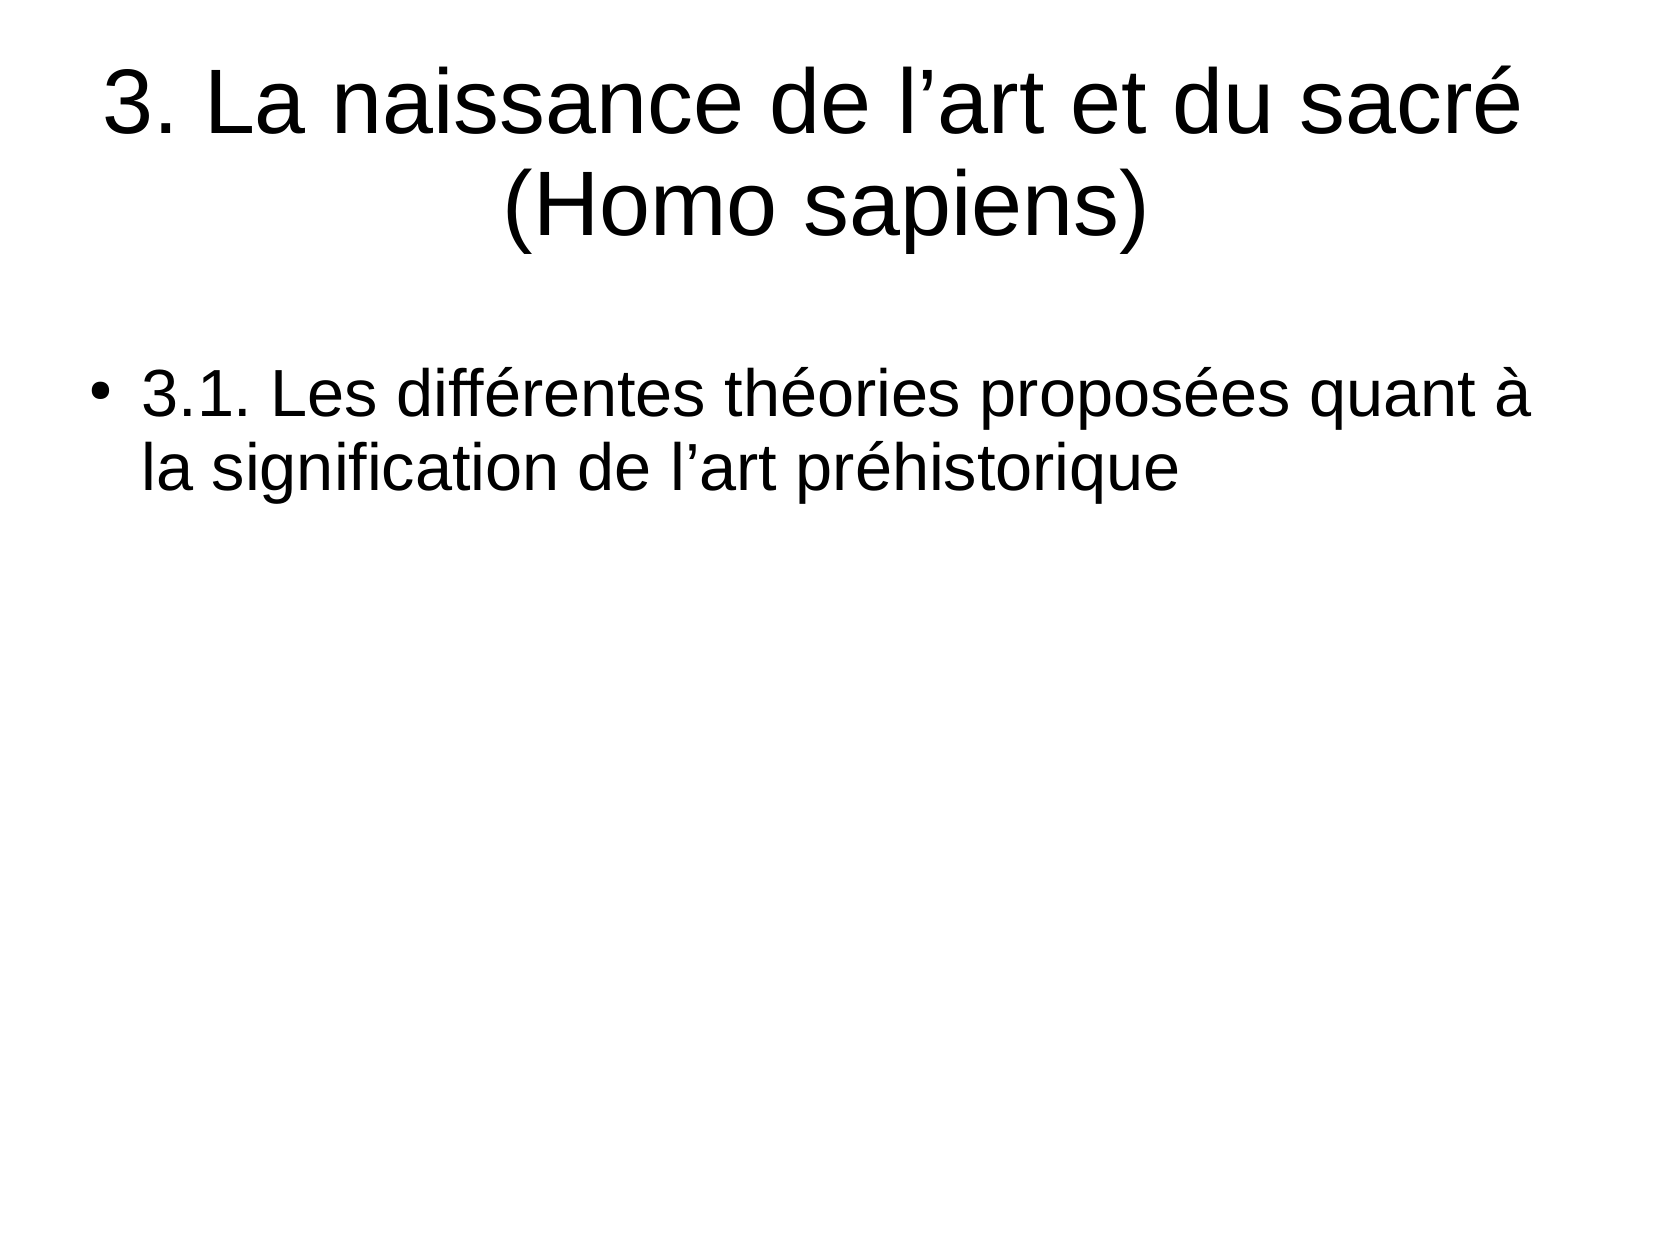

# 3. La naissance de l’art et du sacré (Homo sapiens)
3.1. Les différentes théories proposées quant à la signification de l’art préhistorique